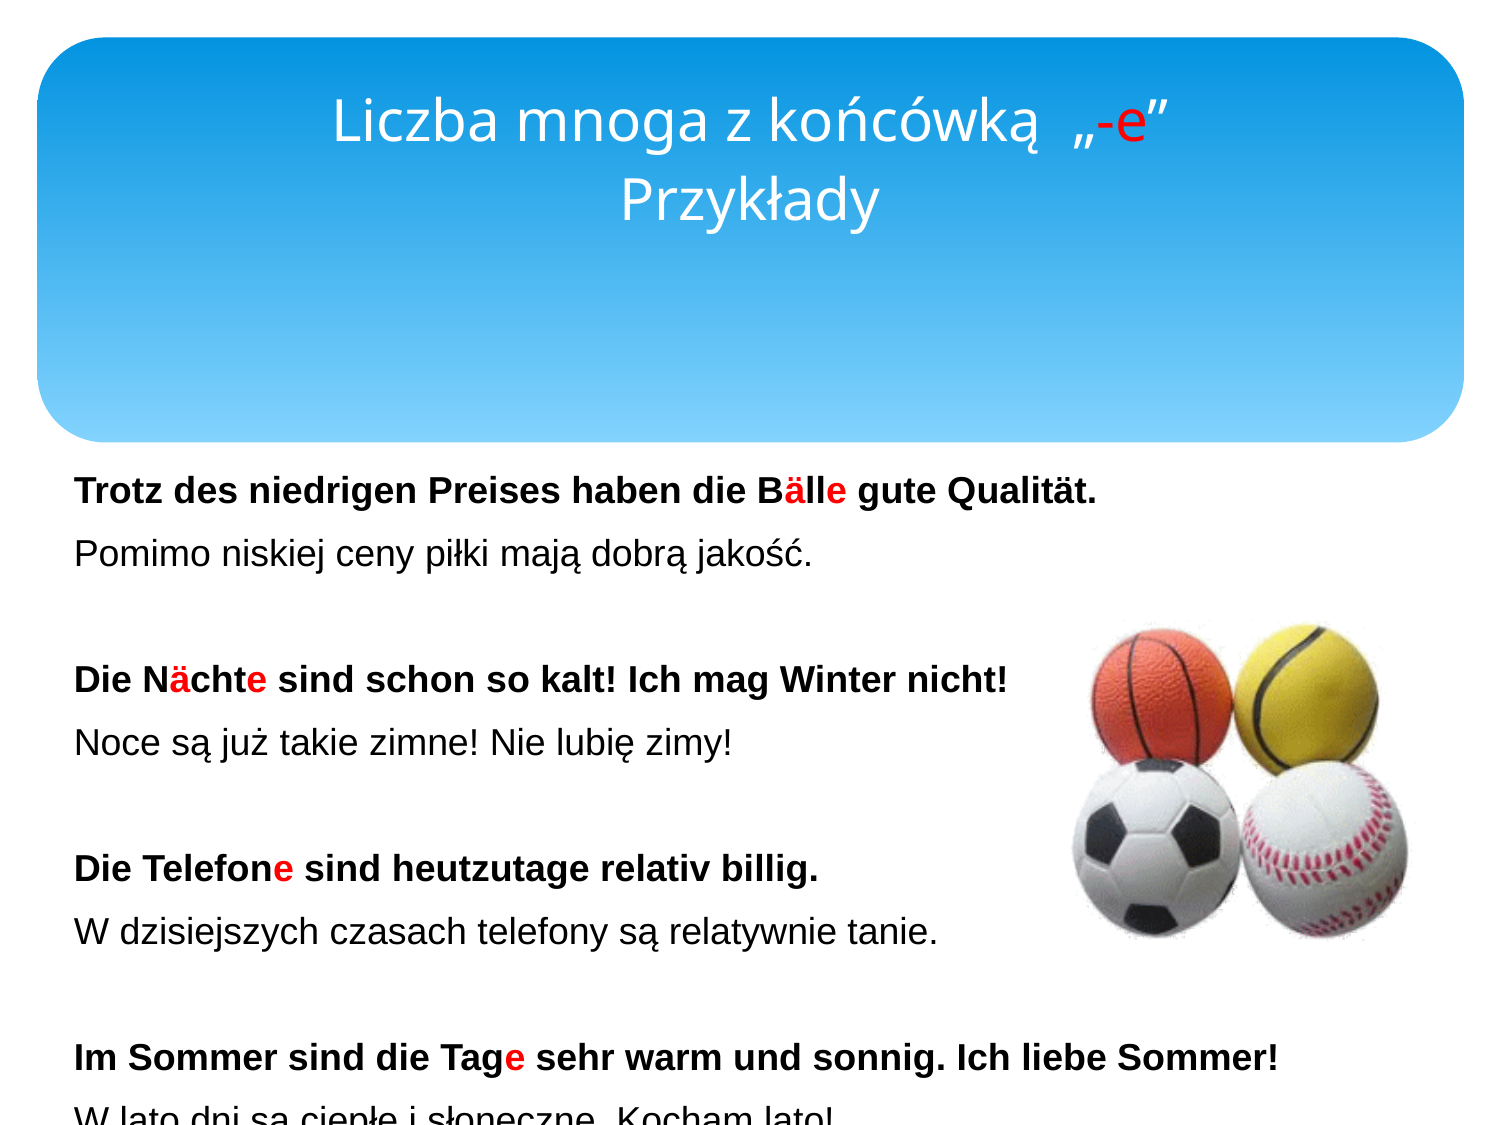

# Liczba mnoga z końcówką „-e” Przykłady
Trotz des niedrigen Preises haben die Bälle gute Qualität.
Pomimo niskiej ceny piłki mają dobrą jakość.
Die Nächte sind schon so kalt! Ich mag Winter nicht!
Noce są już takie zimne! Nie lubię zimy!
Die Telefone sind heutzutage relativ billig.
W dzisiejszych czasach telefony są relatywnie tanie.
Im Sommer sind die Tage sehr warm und sonnig. Ich liebe Sommer!
W lato dni są ciepłe i słoneczne. Kocham lato!